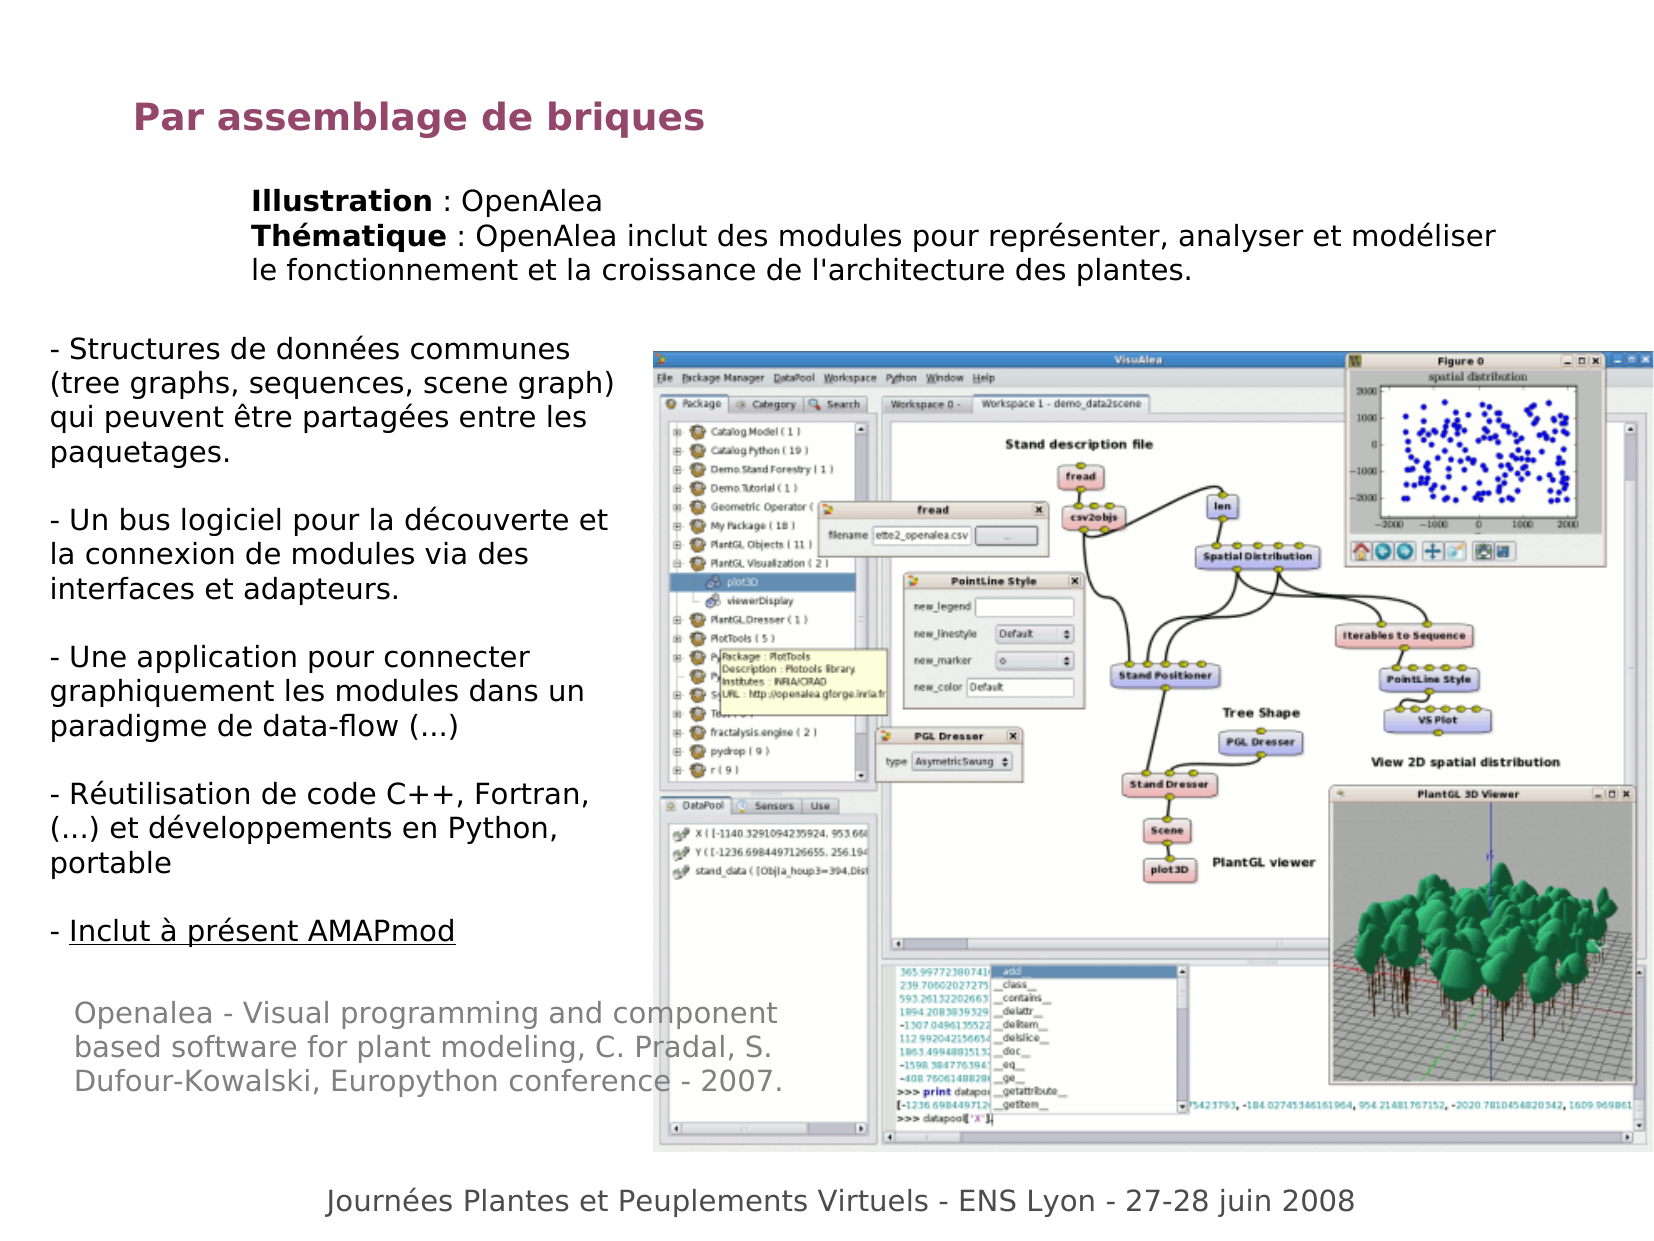

Par assemblage de briques
Illustration : OpenAlea
Thématique : OpenAlea inclut des modules pour représenter, analyser et modéliser le fonctionnement et la croissance de l'architecture des plantes.
- Structures de données communes (tree graphs, sequences, scene graph) qui peuvent être partagées entre les paquetages.
- Un bus logiciel pour la découverte et la connexion de modules via des interfaces et adapteurs.
- Une application pour connecter graphiquement les modules dans un paradigme de data-flow (...)
- Réutilisation de code C++, Fortran, (...) et développements en Python, portable
- Inclut à présent AMAPmod
Openalea - Visual programming and component based software for plant modeling, C. Pradal, S. Dufour-Kowalski, Europython conference - 2007.
Journées Plantes et Peuplements Virtuels - ENS Lyon - 27-28 juin 2008